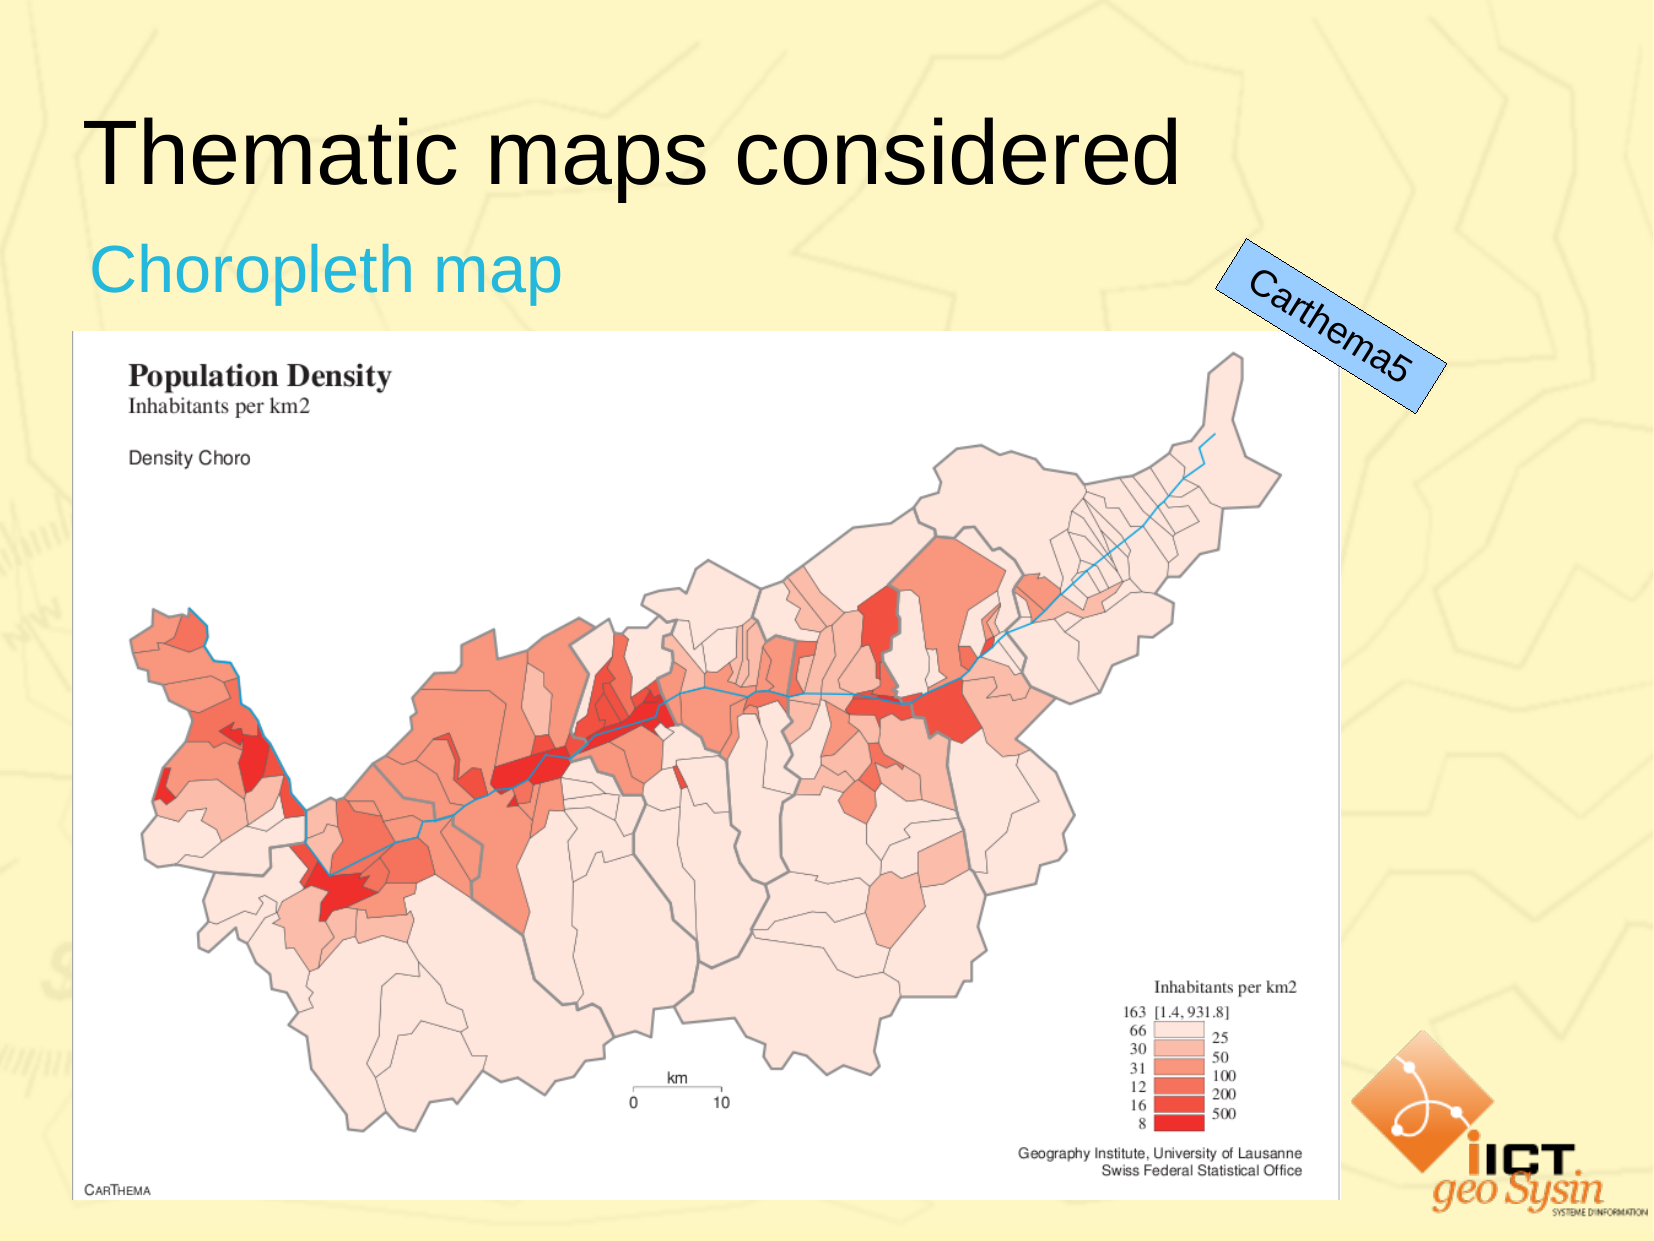

# Thematic maps considered
Choropleth map
Carthema5